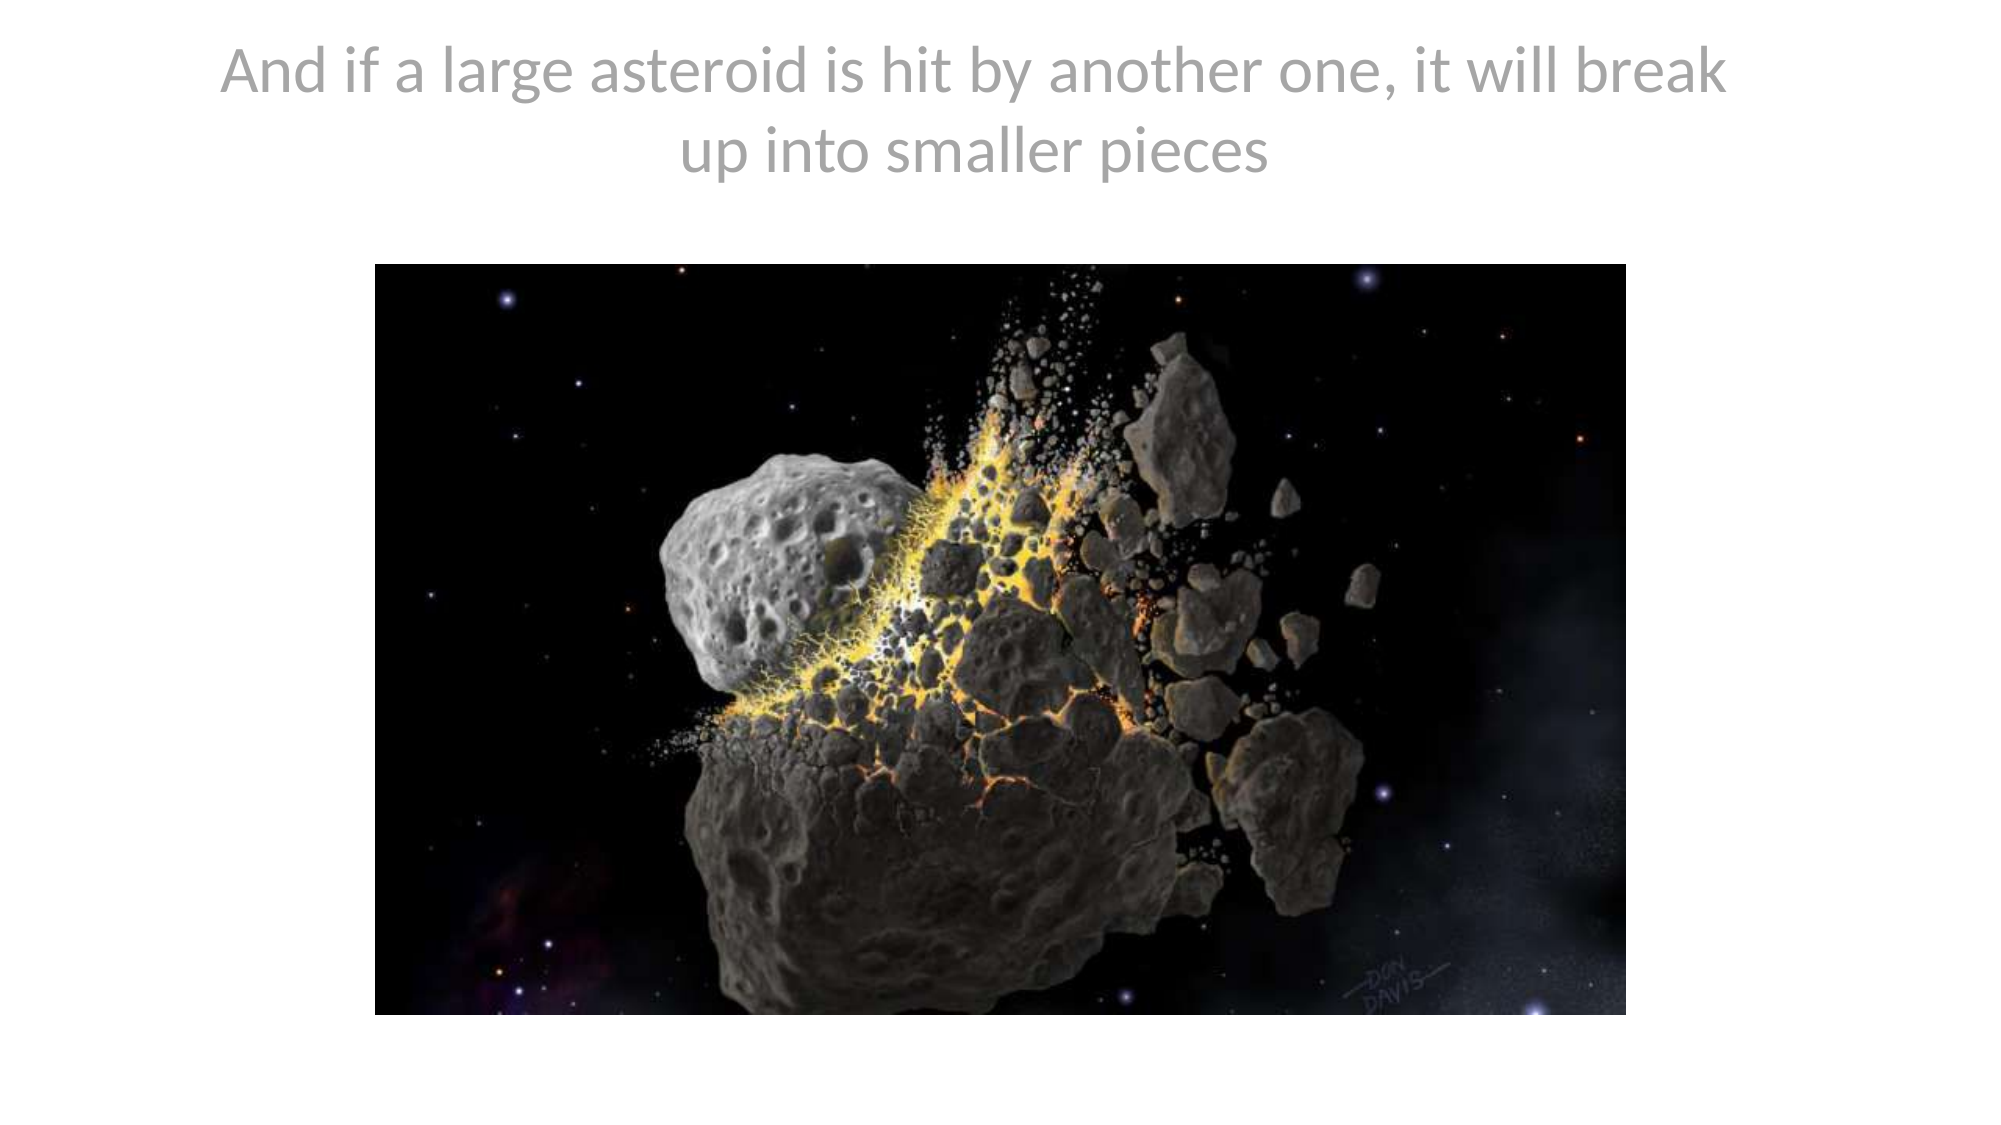

And if a large asteroid is hit by another one, it will break up into smaller pieces